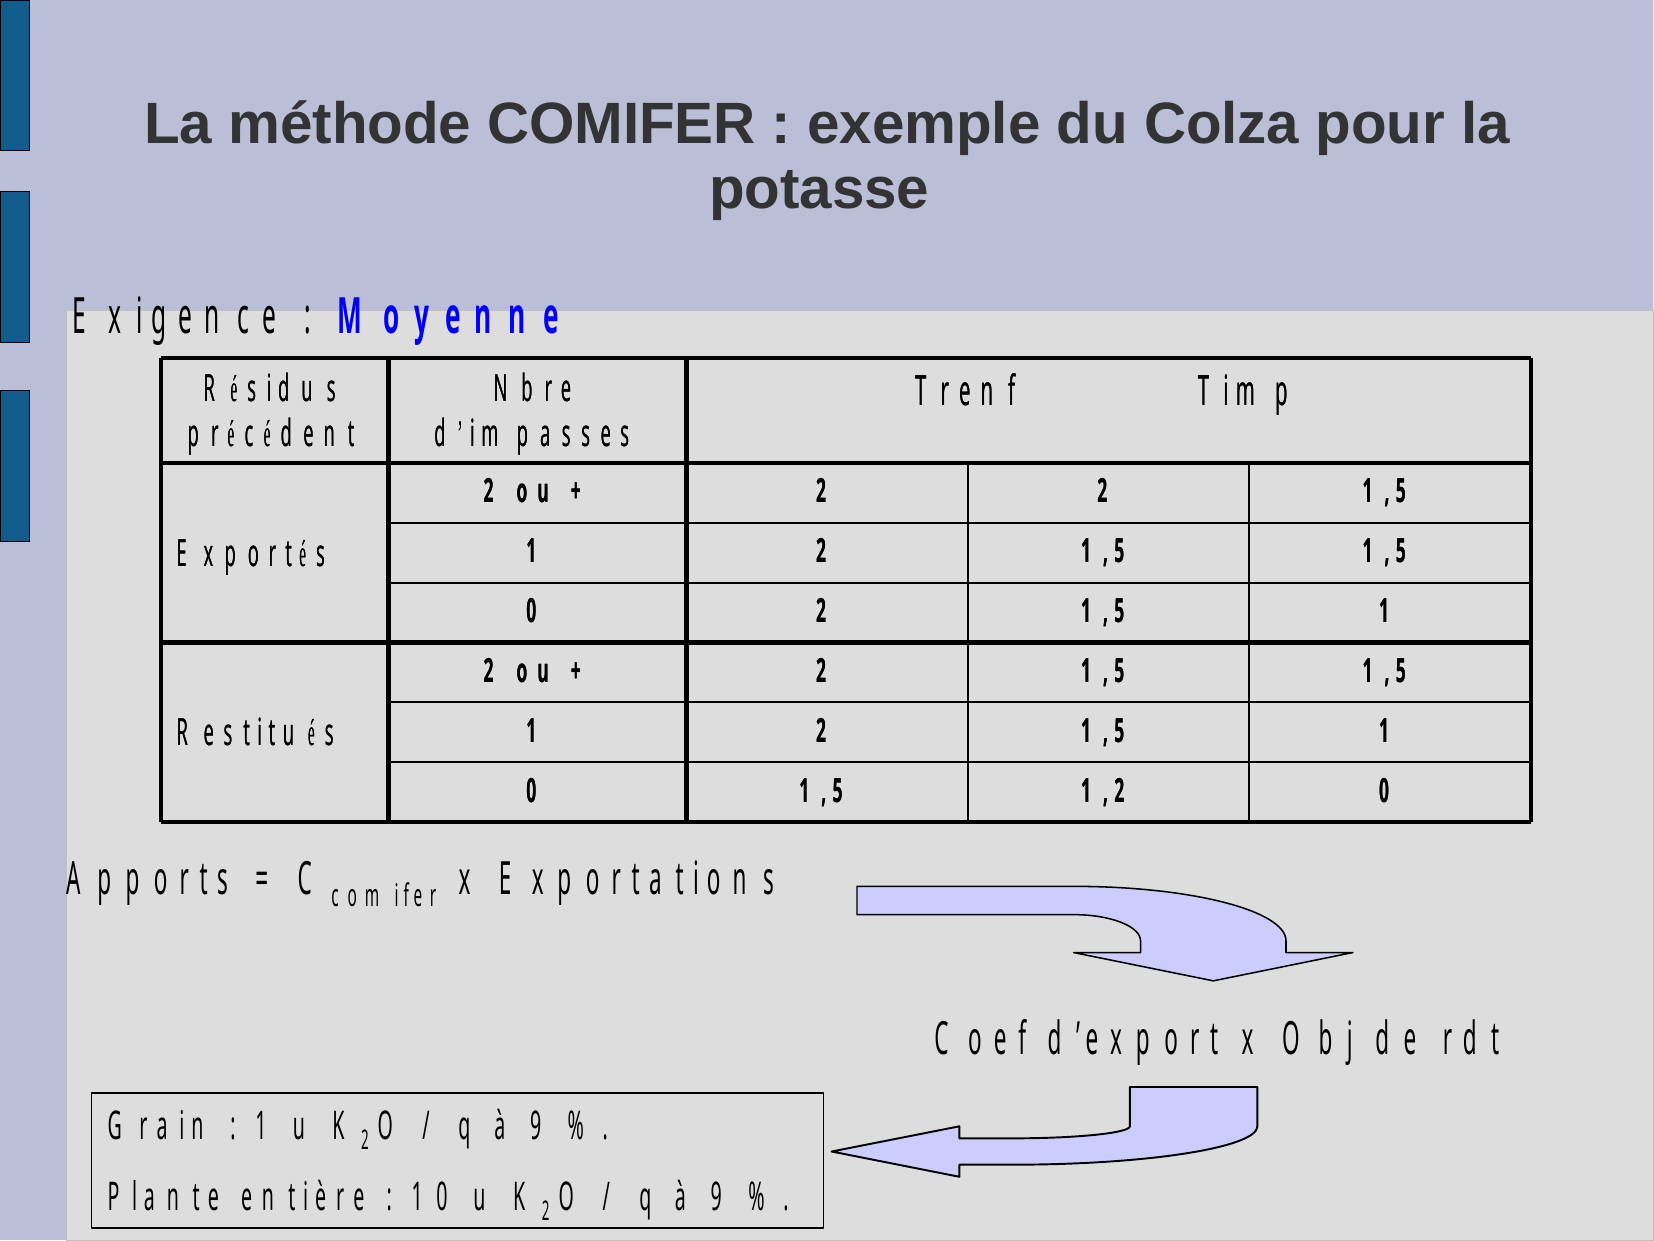

# La méthode COMIFER : exemple du Colza pour la potasse